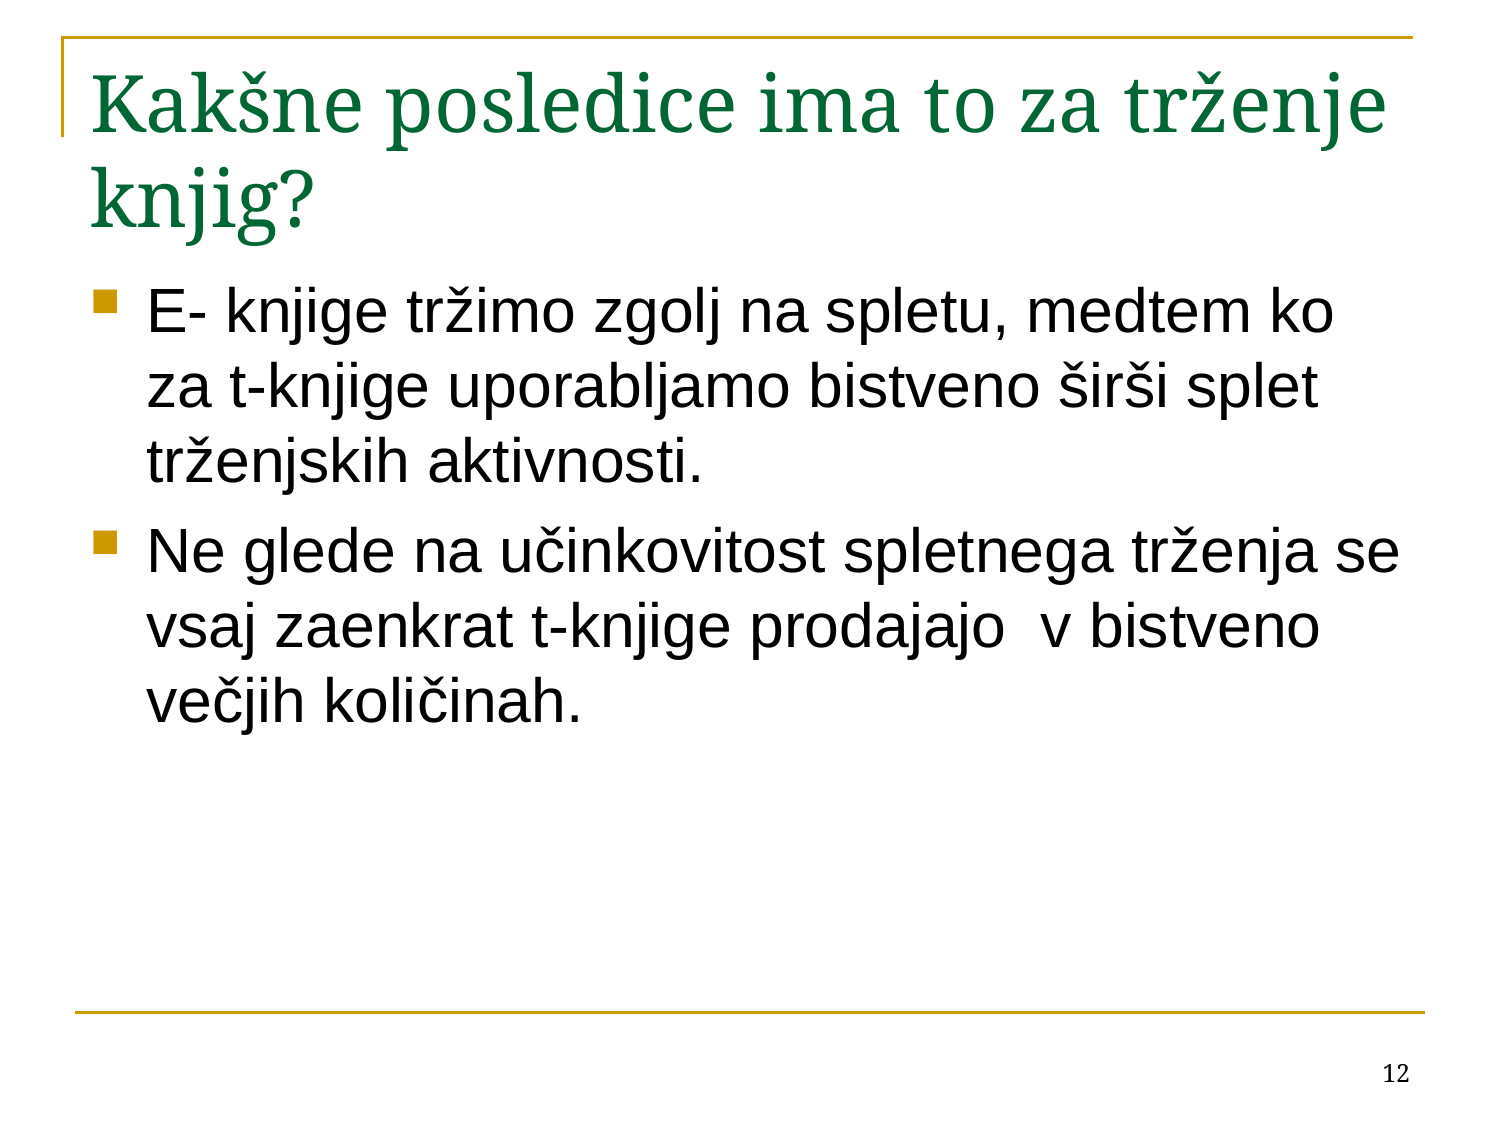

# Kakšne posledice ima to za trženje knjig?
E- knjige tržimo zgolj na spletu, medtem ko za t-knjige uporabljamo bistveno širši splet trženjskih aktivnosti.
Ne glede na učinkovitost spletnega trženja se vsaj zaenkrat t-knjige prodajajo v bistveno večjih količinah.